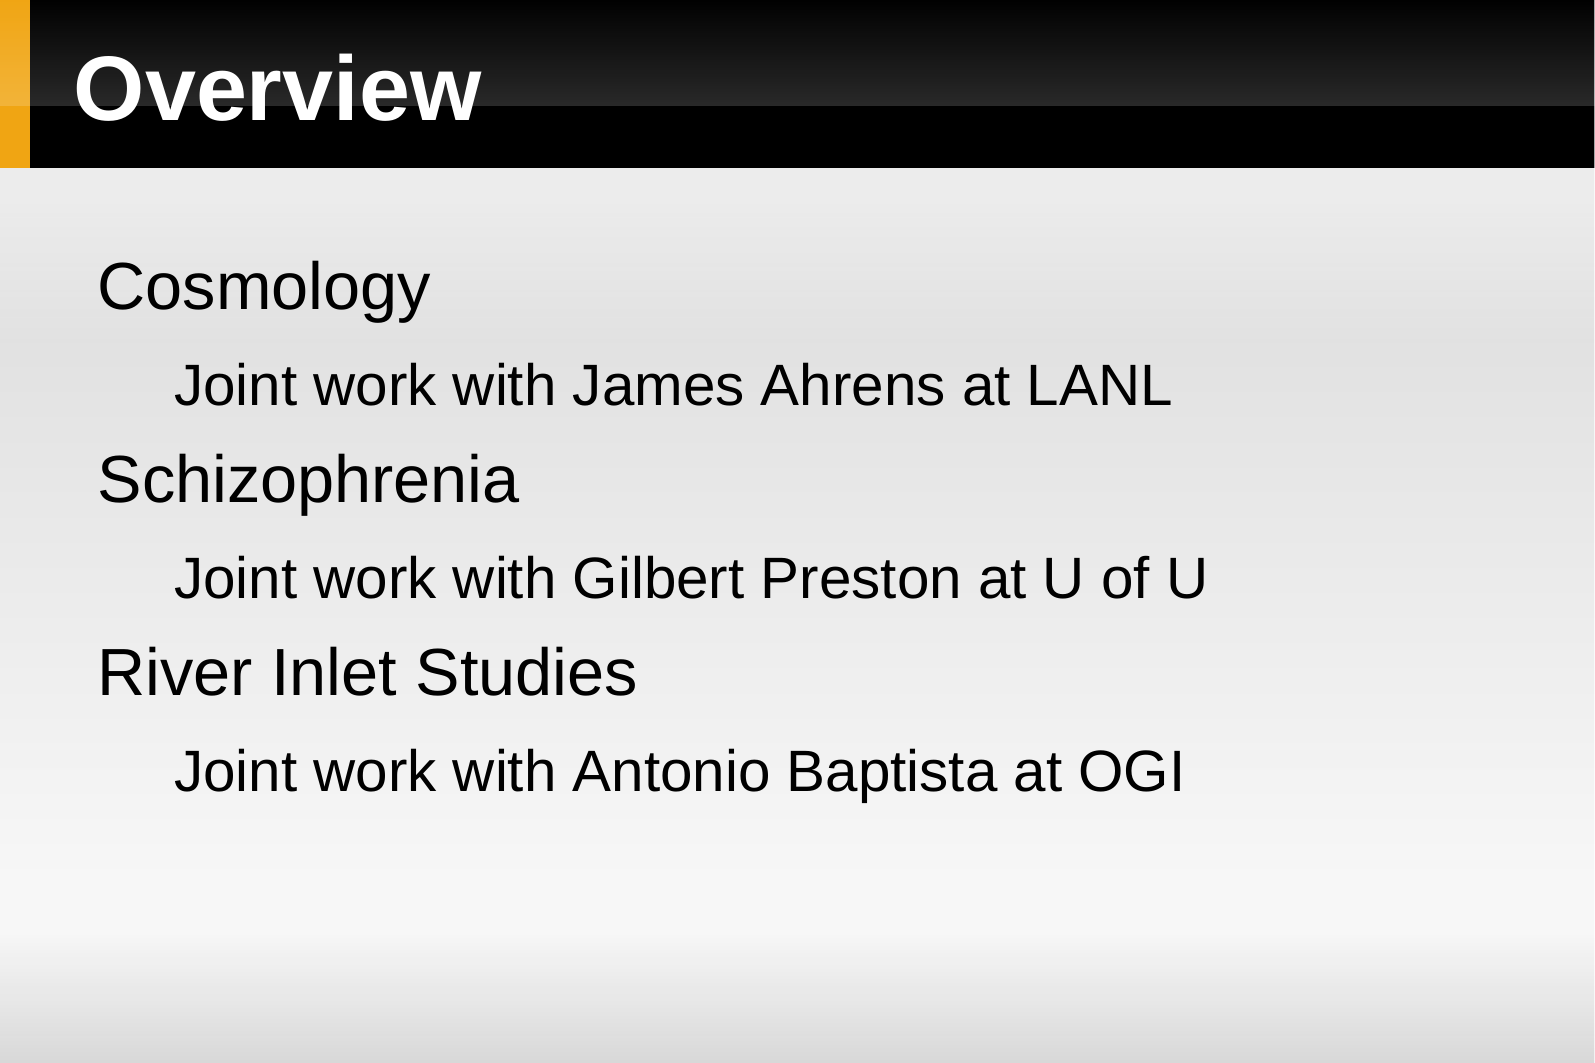

# Overview
Cosmology
Joint work with James Ahrens at LANL
Schizophrenia
Joint work with Gilbert Preston at U of U
River Inlet Studies
Joint work with Antonio Baptista at OGI